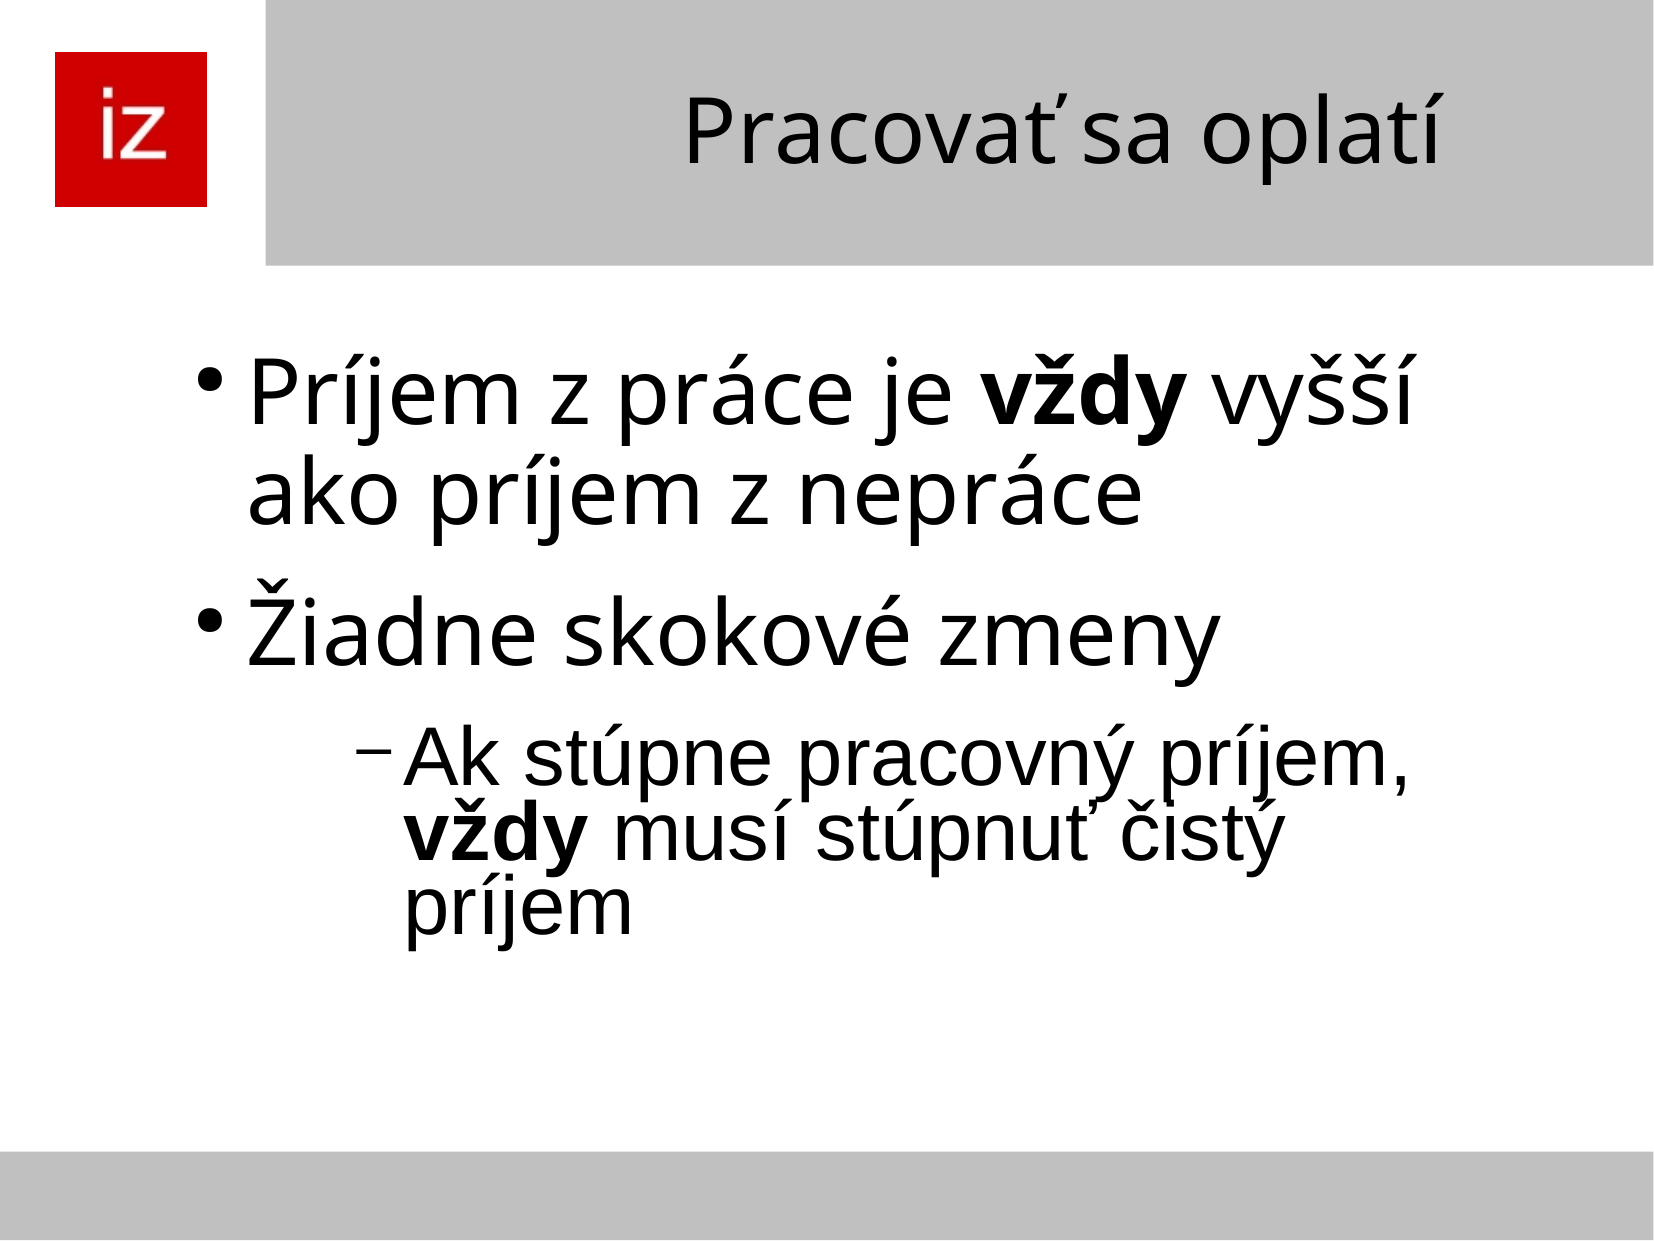

# Pracovať sa oplatí
Príjem z práce je vždy vyšší ako príjem z nepráce
Žiadne skokové zmeny
Ak stúpne pracovný príjem, vždy musí stúpnuť čistý príjem